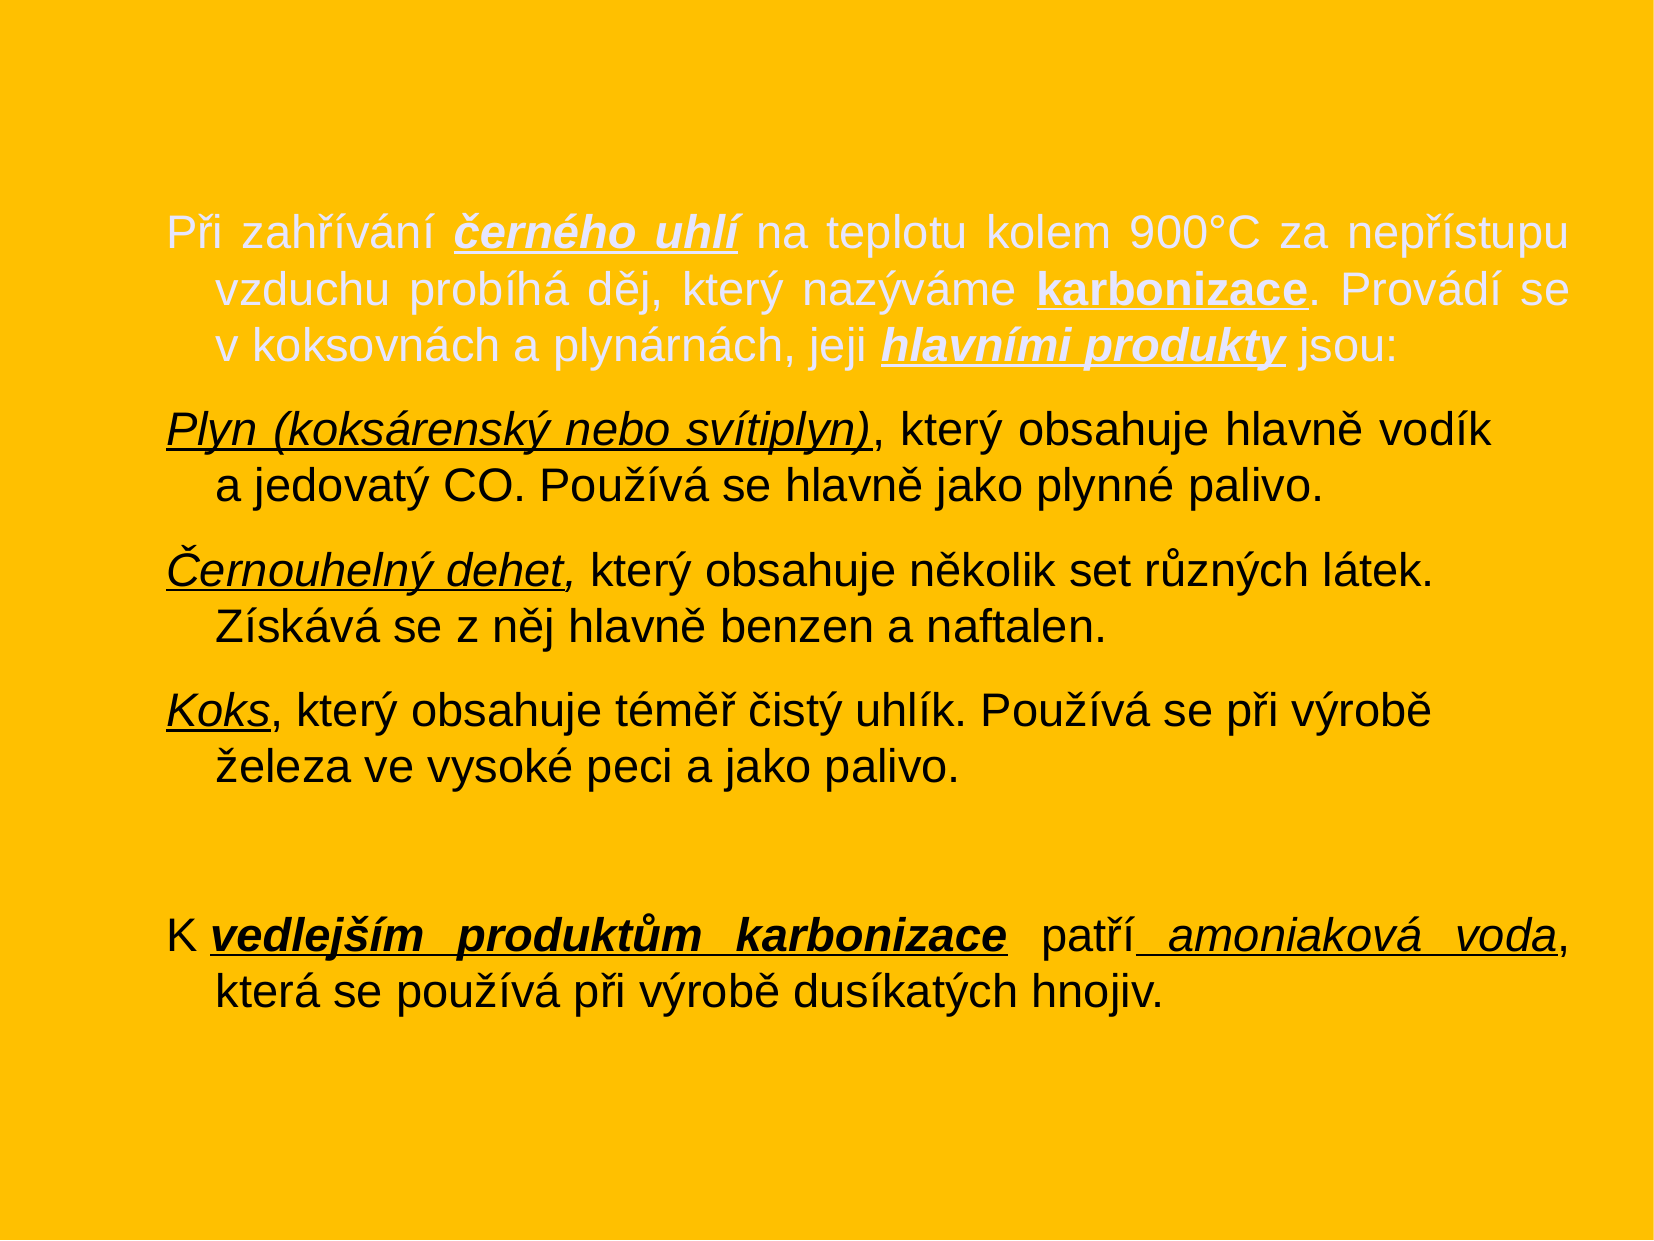

# Při zahřívání černého uhlí na teplotu kolem 900°C za nepřístupu vzduchu probíhá děj, který nazýváme karbonizace. Provádí se v koksovnách a plynárnách, jeji hlavními produkty jsou:
Plyn (koksárenský nebo svítiplyn), který obsahuje hlavně vodík a jedovatý CO. Používá se hlavně jako plynné palivo.
Černouhelný dehet, který obsahuje několik set různých látek. Získává se z něj hlavně benzen a naftalen.
Koks, který obsahuje téměř čistý uhlík. Používá se při výrobě železa ve vysoké peci a jako palivo.
K vedlejším produktům karbonizace patří amoniaková voda, která se používá při výrobě dusíkatých hnojiv.